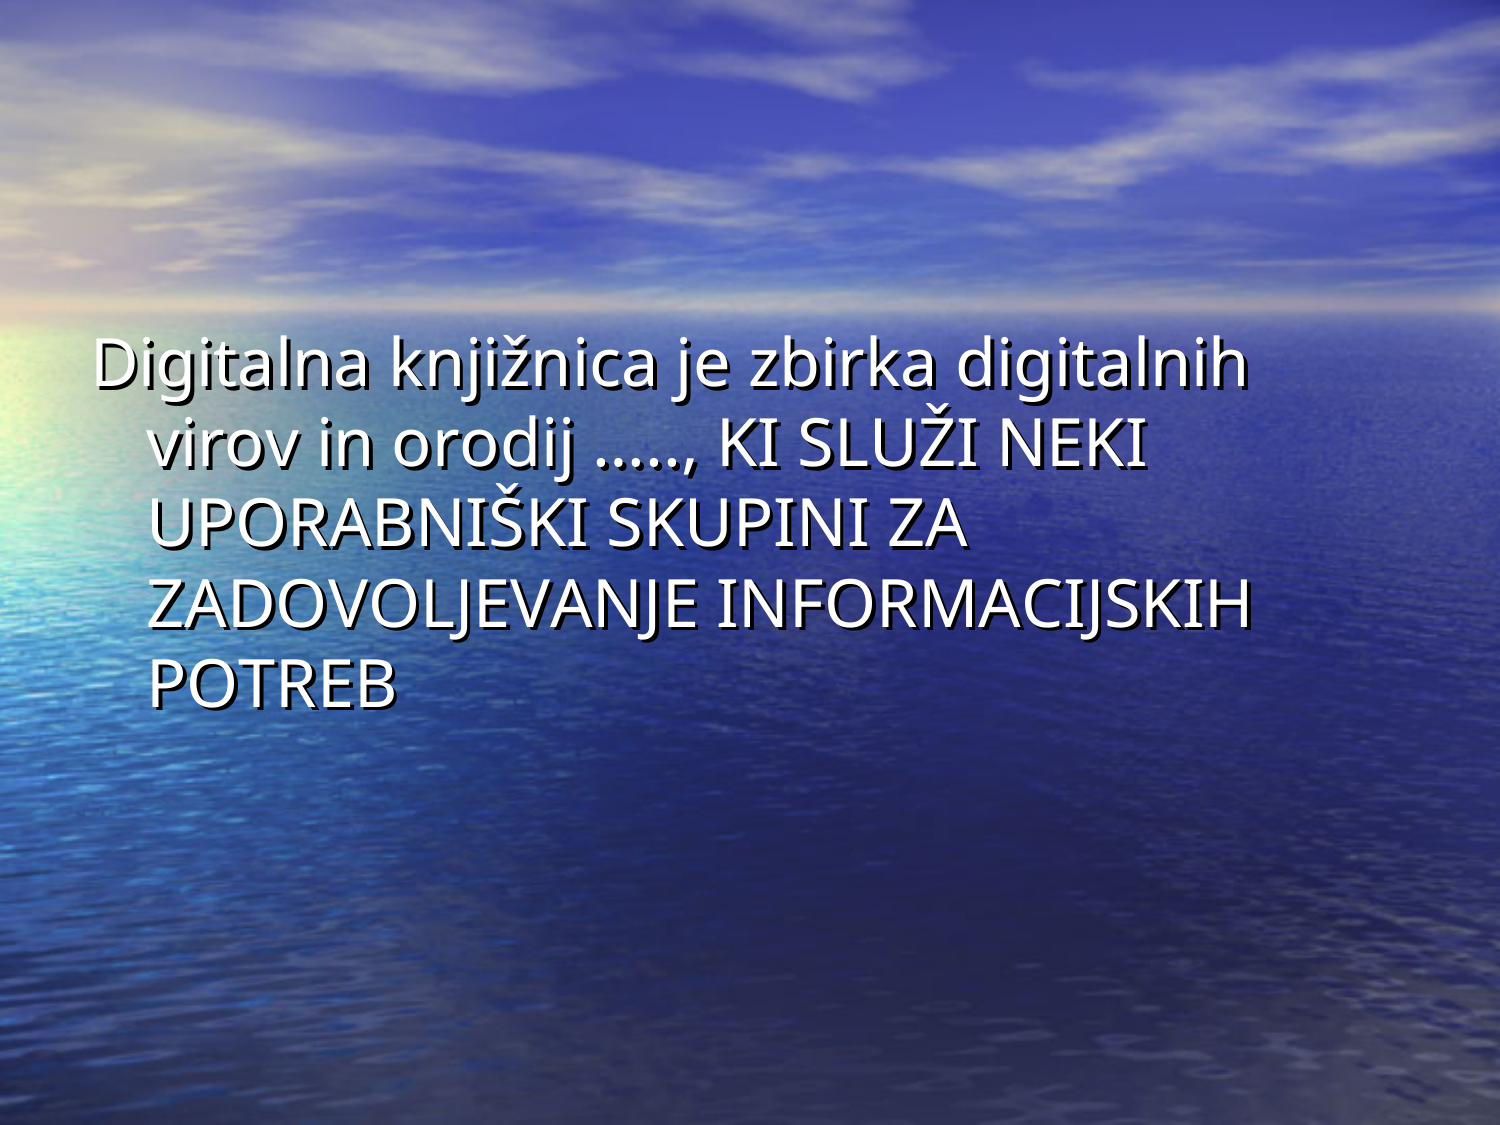

#
Digitalna knjižnica je zbirka digitalnih virov in orodij ….., KI SLUŽI NEKI UPORABNIŠKI SKUPINI ZA ZADOVOLJEVANJE INFORMACIJSKIH POTREB